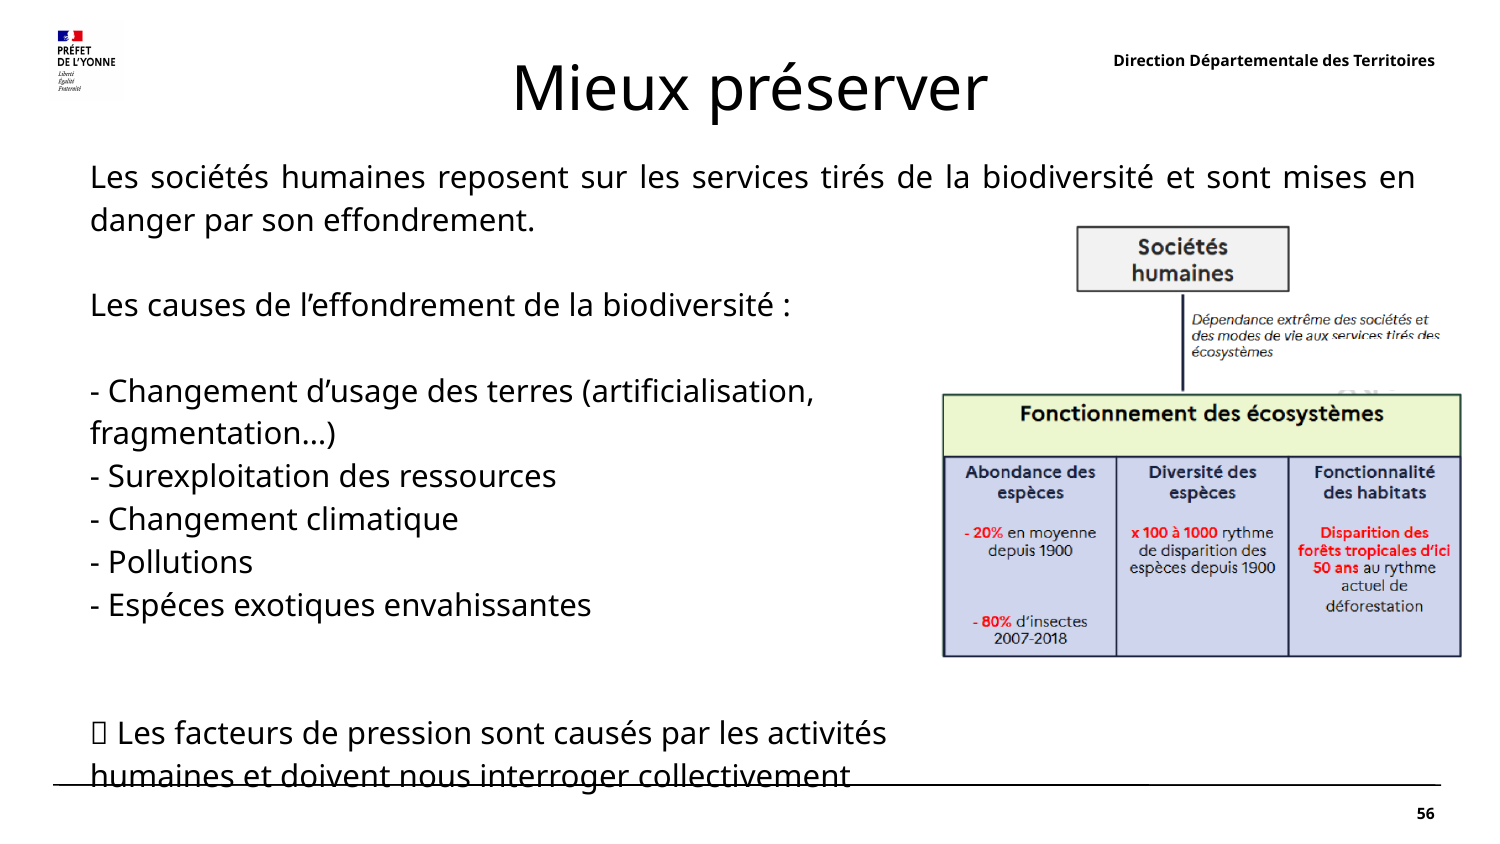

# Mieux préserver
Direction Départementale des Territoires
Les sociétés humaines reposent sur les services tirés de la biodiversité et sont mises en danger par son effondrement.
Les causes de l’effondrement de la biodiversité :
- Changement d’usage des terres (artificialisation,
fragmentation…)
- Surexploitation des ressources
- Changement climatique
- Pollutions
- Espéces exotiques envahissantes
 Les facteurs de pression sont causés par les activités
humaines et doivent nous interroger collectivement
56